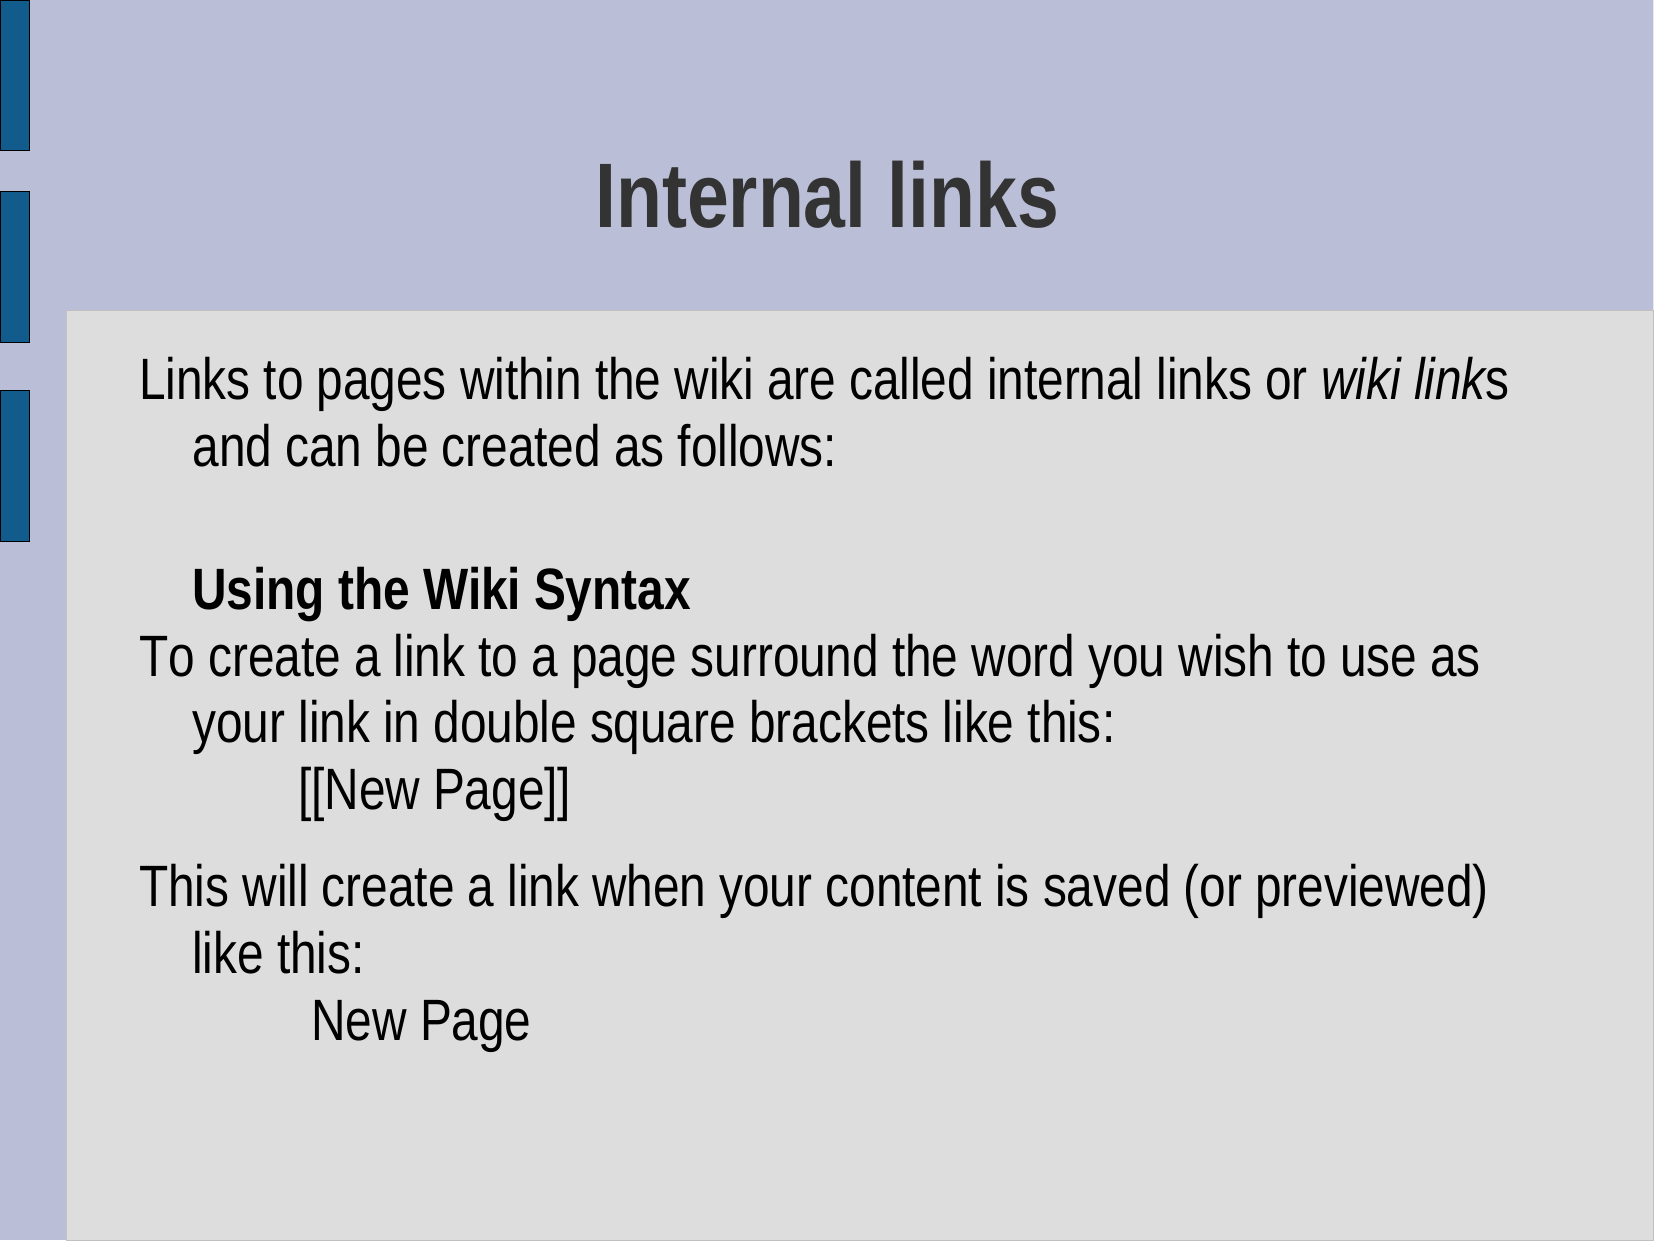

# Internal links
Links to pages within the wiki are called internal links or wiki links and can be created as follows:
 Using the Wiki Syntax
To create a link to a page surround the word you wish to use as your link in double square brackets like this:
 [[New Page]]
This will create a link when your content is saved (or previewed) like this:
 New Page